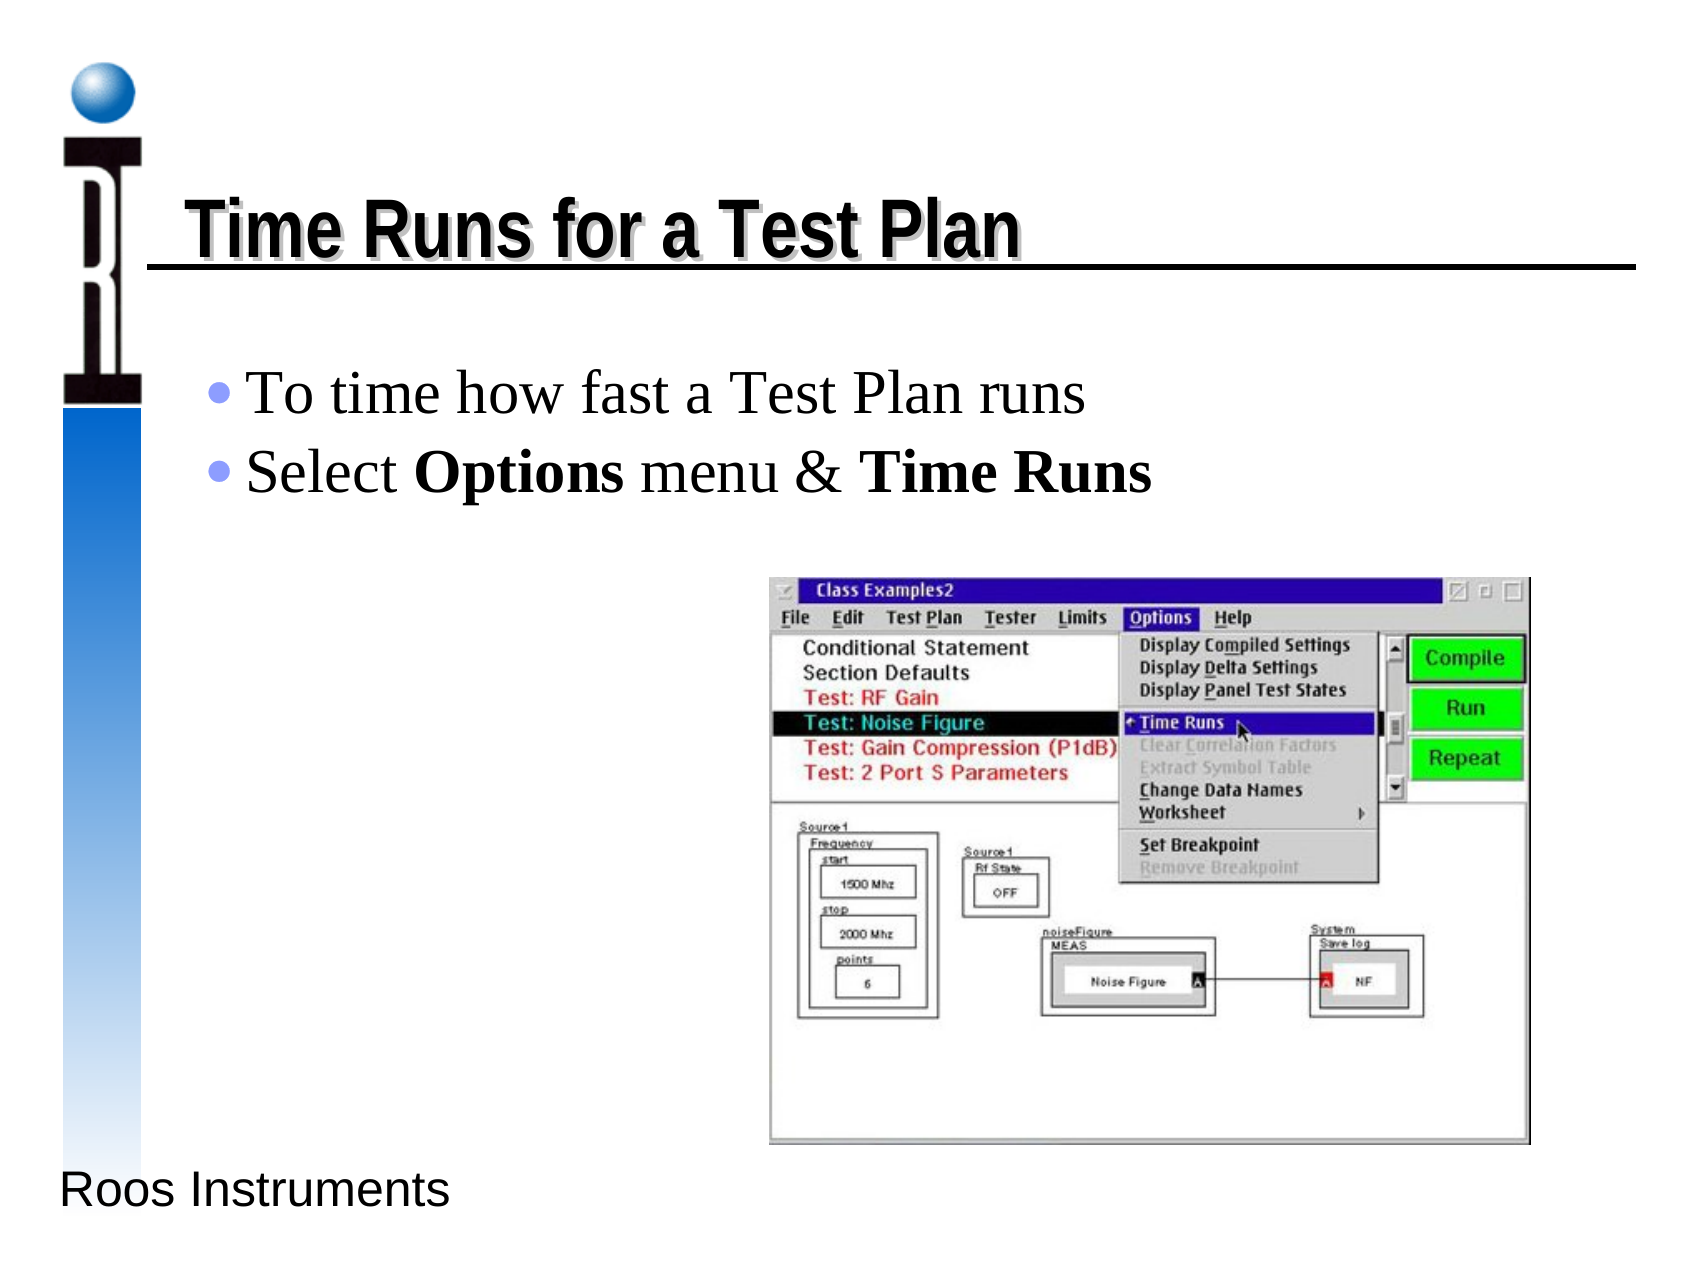

Time Runs for a Test Plan
To time how fast a Test Plan runs
Select Options menu & Time Runs